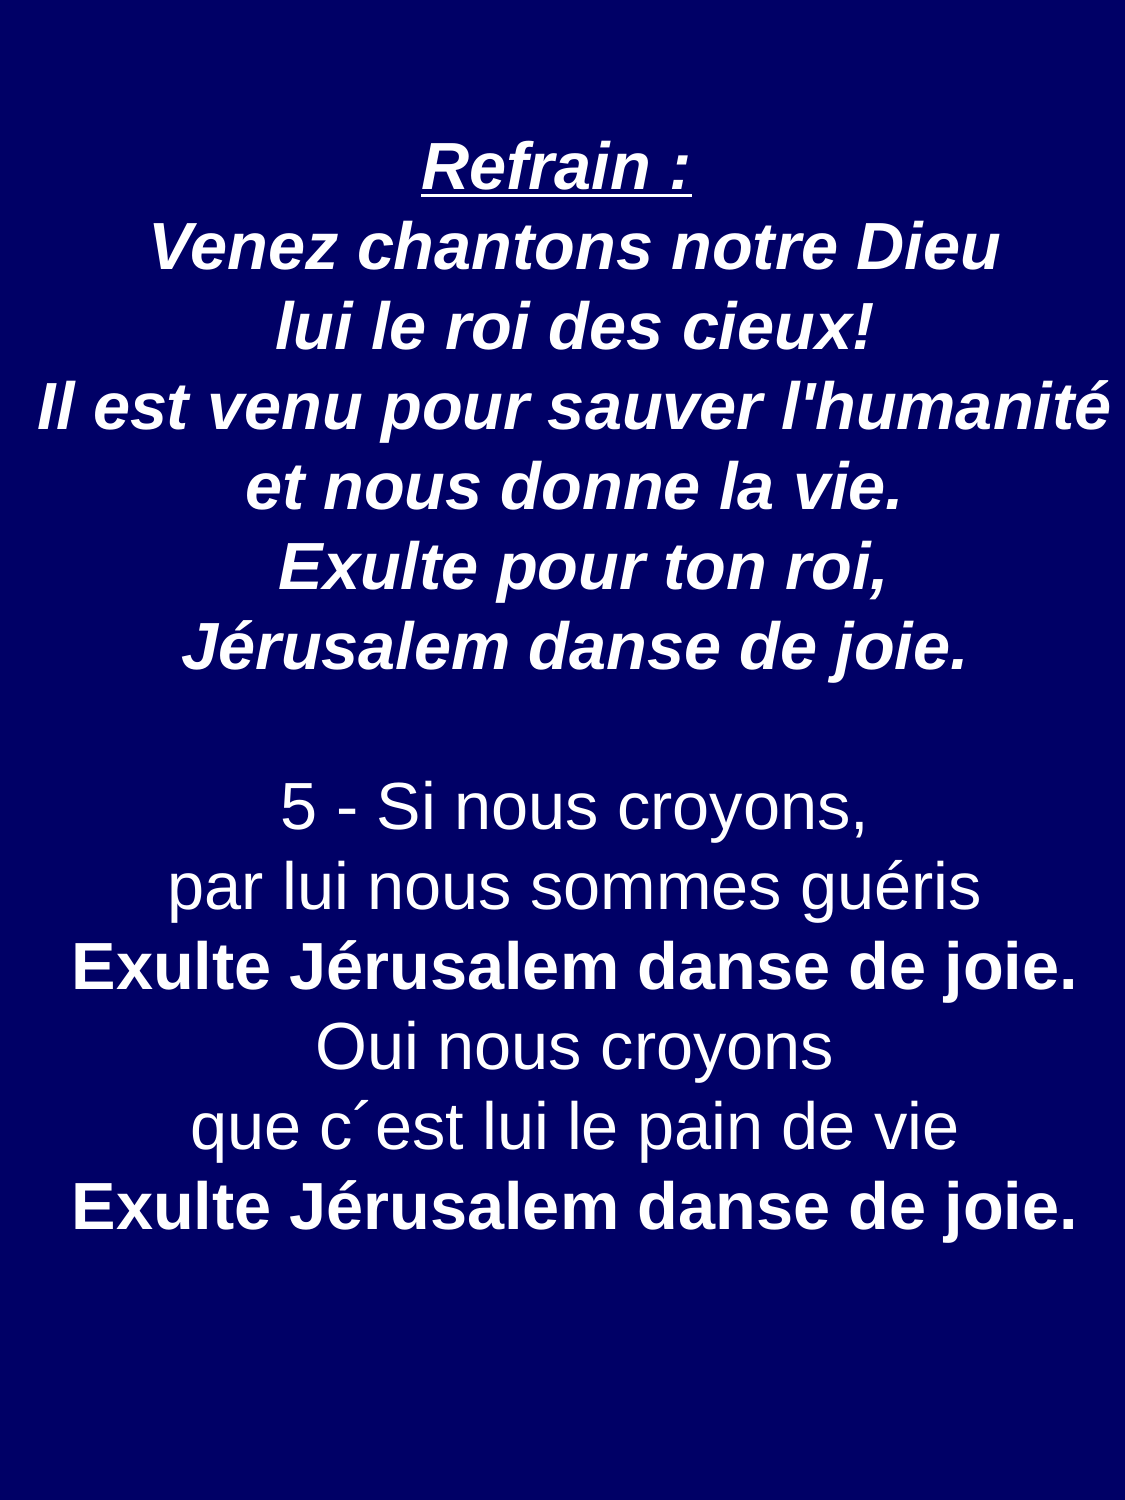

Refrain :
Venez chantons notre Dieu
lui le roi des cieux!
 Il est venu pour sauver l'humanité
et nous donne la vie.
 Exulte pour ton roi,
Jérusalem danse de joie.
 
5 - Si nous croyons,
par lui nous sommes guéris
Exulte Jérusalem danse de joie.
Oui nous croyons
que c´est lui le pain de vie
Exulte Jérusalem danse de joie.